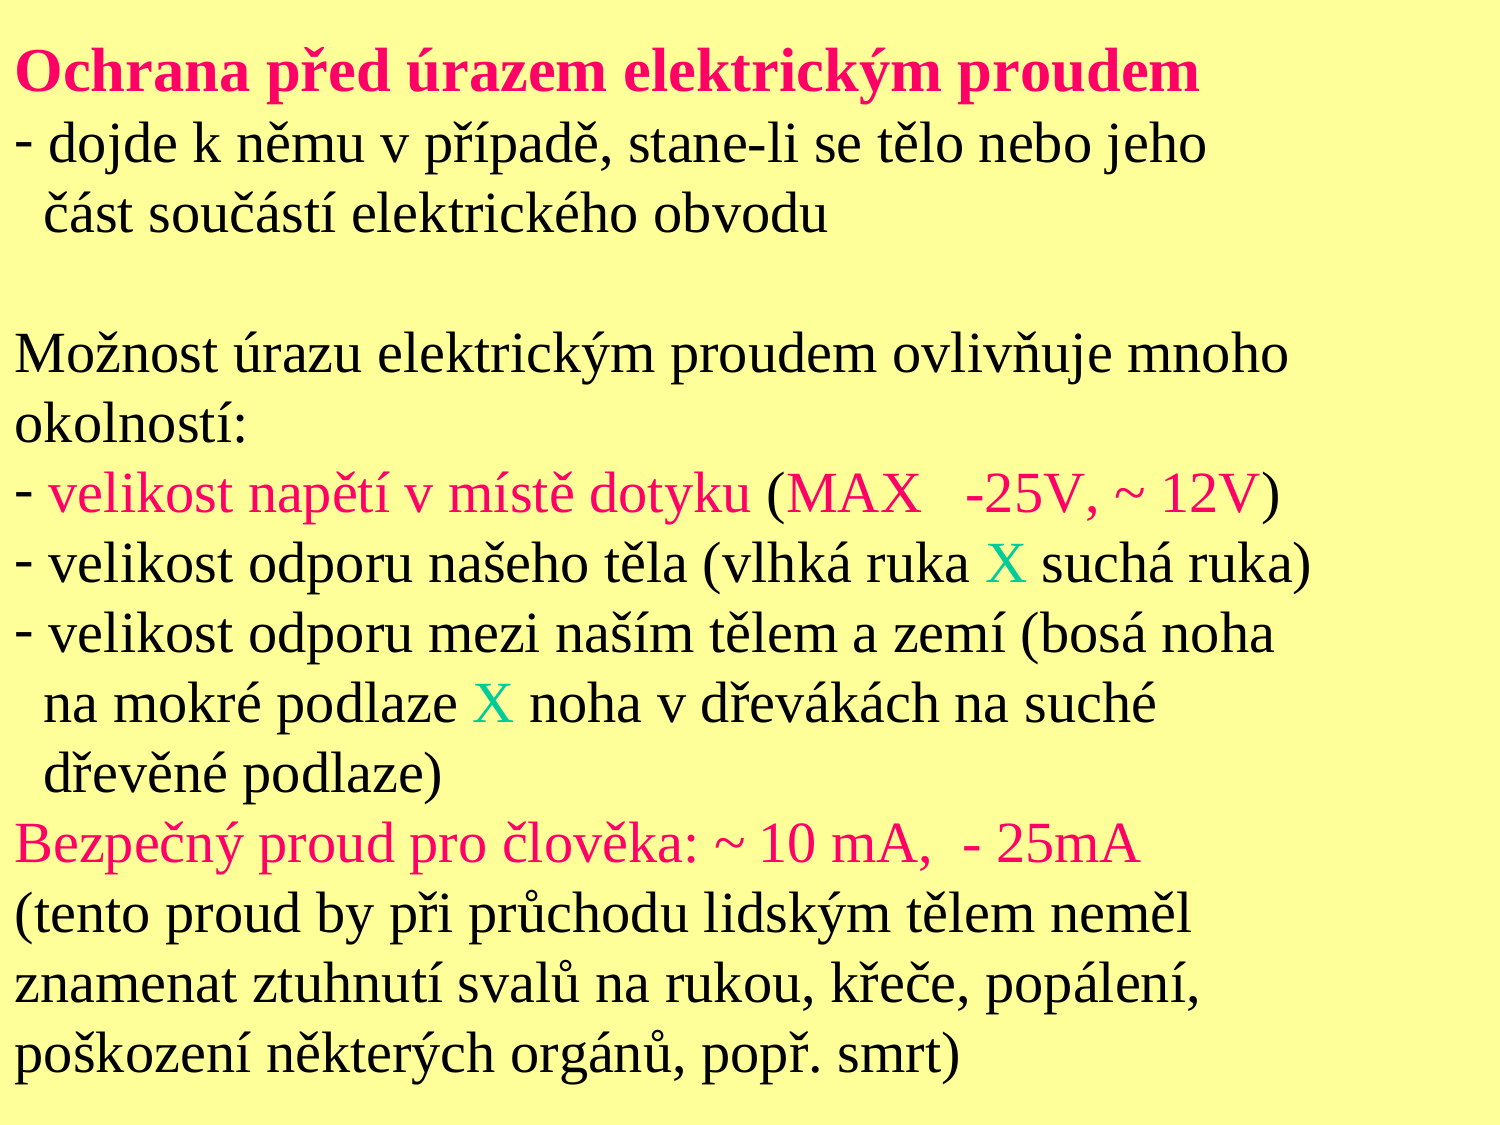

Ochrana před úrazem elektrickým proudem
 dojde k němu v případě, stane-li se tělo nebo jeho
 část součástí elektrického obvodu
Možnost úrazu elektrickým proudem ovlivňuje mnoho
okolností:
 velikost napětí v místě dotyku (MAX -25V, ~ 12V)
 velikost odporu našeho těla (vlhká ruka X suchá ruka)
 velikost odporu mezi naším tělem a zemí (bosá noha
 na mokré podlaze X noha v dřevákách na suché
 dřevěné podlaze)
Bezpečný proud pro člověka: ~ 10 mA, - 25mA
(tento proud by při průchodu lidským tělem neměl
znamenat ztuhnutí svalů na rukou, křeče, popálení,
poškození některých orgánů, popř. smrt)